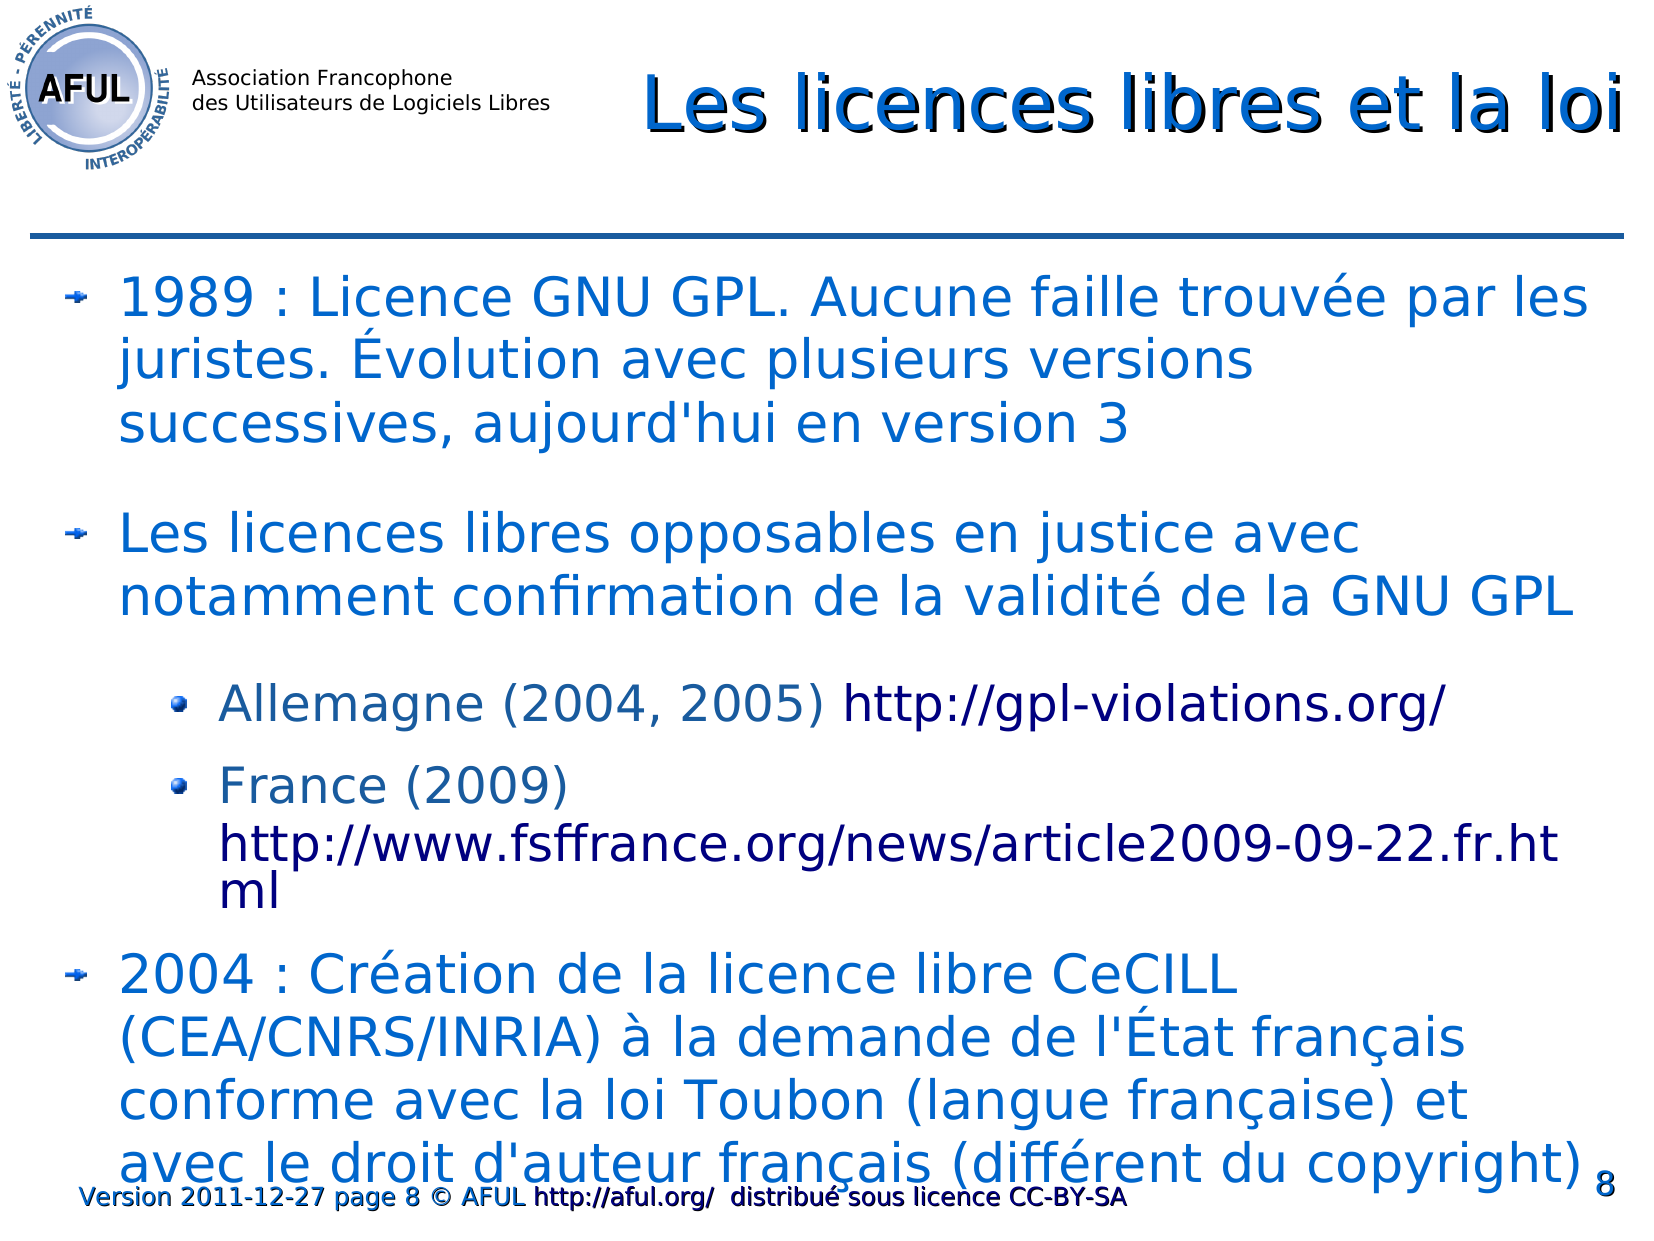

# Les licences libres et la loi
1989 : Licence GNU GPL. Aucune faille trouvée par les juristes. Évolution avec plusieurs versions successives, aujourd'hui en version 3
Les licences libres opposables en justice avec notamment confirmation de la validité de la GNU GPL
Allemagne (2004, 2005) http://gpl-violations.org/
France (2009) http://www.fsffrance.org/news/article2009-09-22.fr.html
2004 : Création de la licence libre CeCILL (CEA/CNRS/INRIA) à la demande de l'État français conforme avec la loi Toubon (langue française) et avec le droit d'auteur français (différent du copyright)